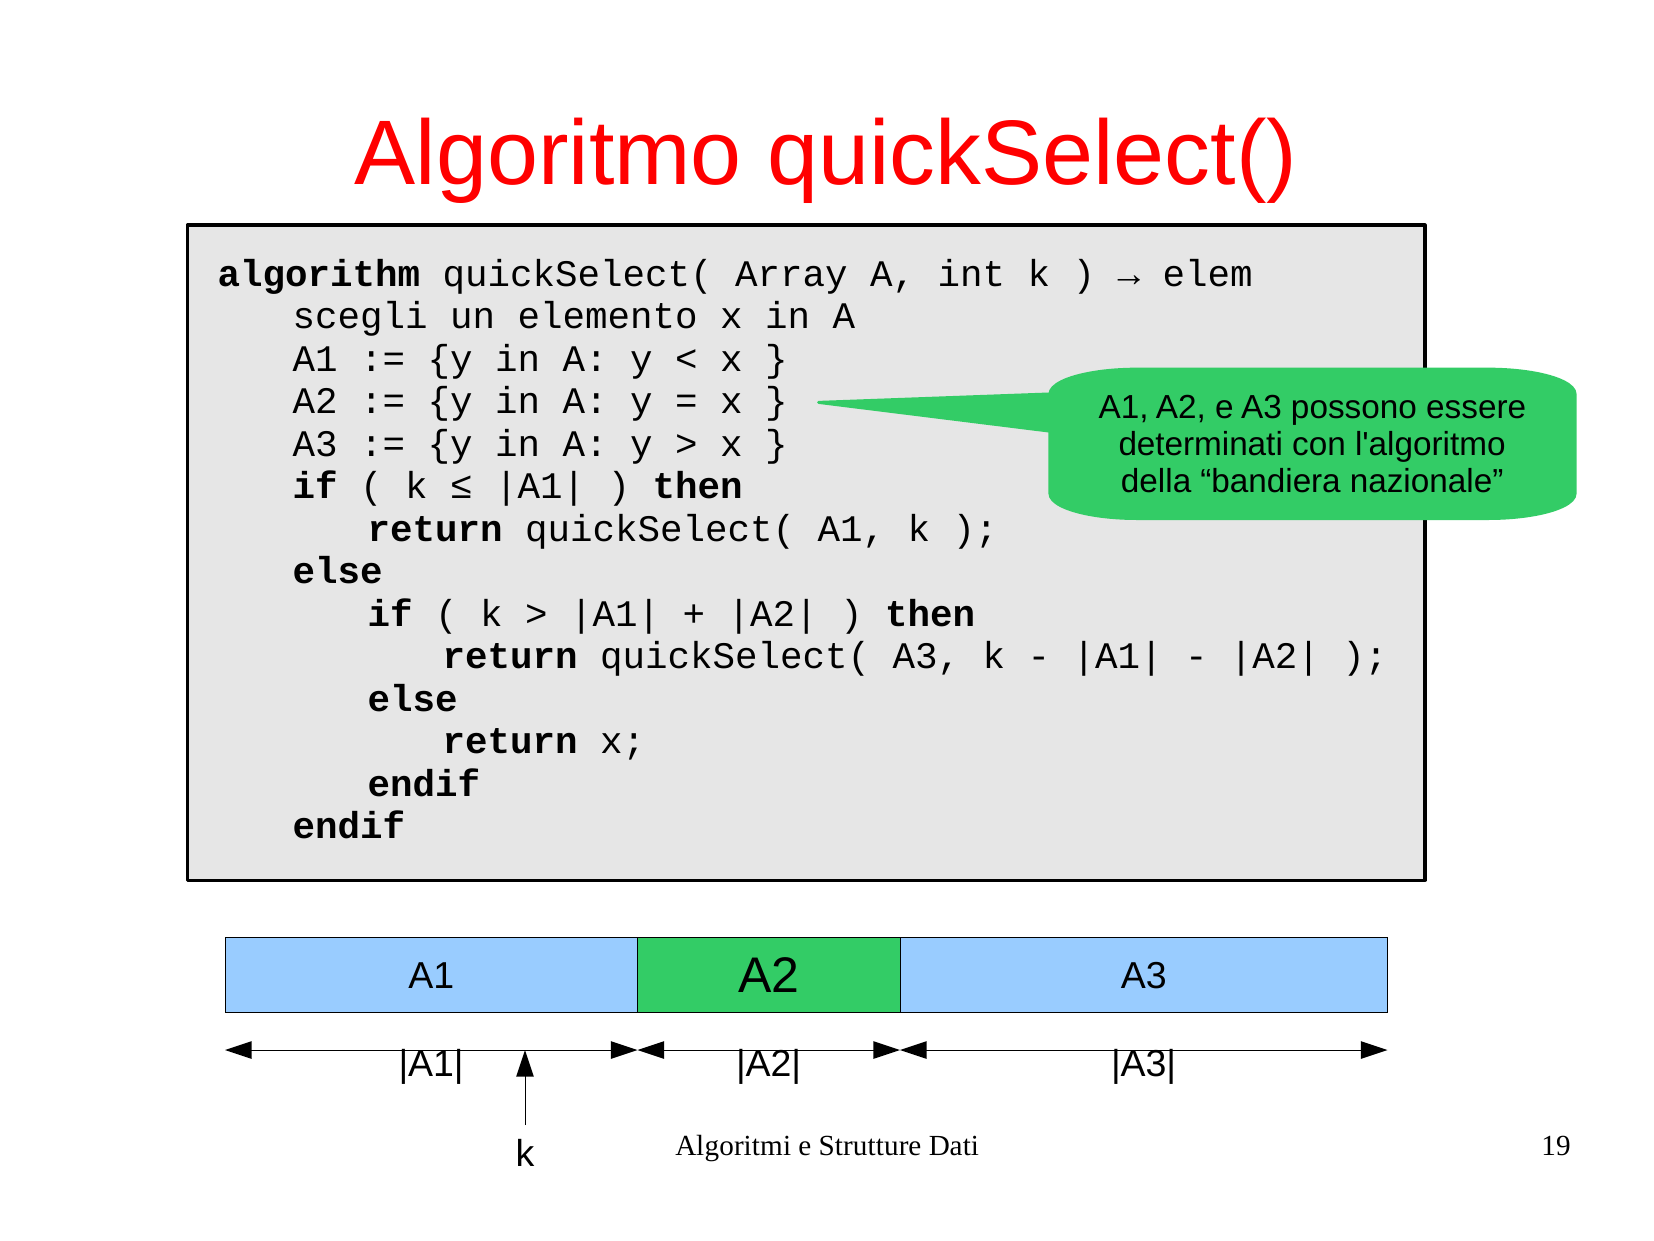

# Algoritmo quickSelect()
algorithm quickSelect( Array A, int k ) → elem
	scegli un elemento x in A
	A1 := {y in A: y < x }
	A2 := {y in A: y = x }
	A3 := {y in A: y > x }
	if ( k ≤ |A1| ) then
		return quickSelect( A1, k );
	else
		if ( k > |A1| + |A2| ) then
			return quickSelect( A3, k - |A1| - |A2| );
		else
			return x;
		endif
	endif
A1, A2, e A3 possono essere determinati con l'algoritmo della “bandiera nazionale”
A1
A2
A3
|A1|
|A2|
|A3|
k
Algoritmi e Strutture Dati
19